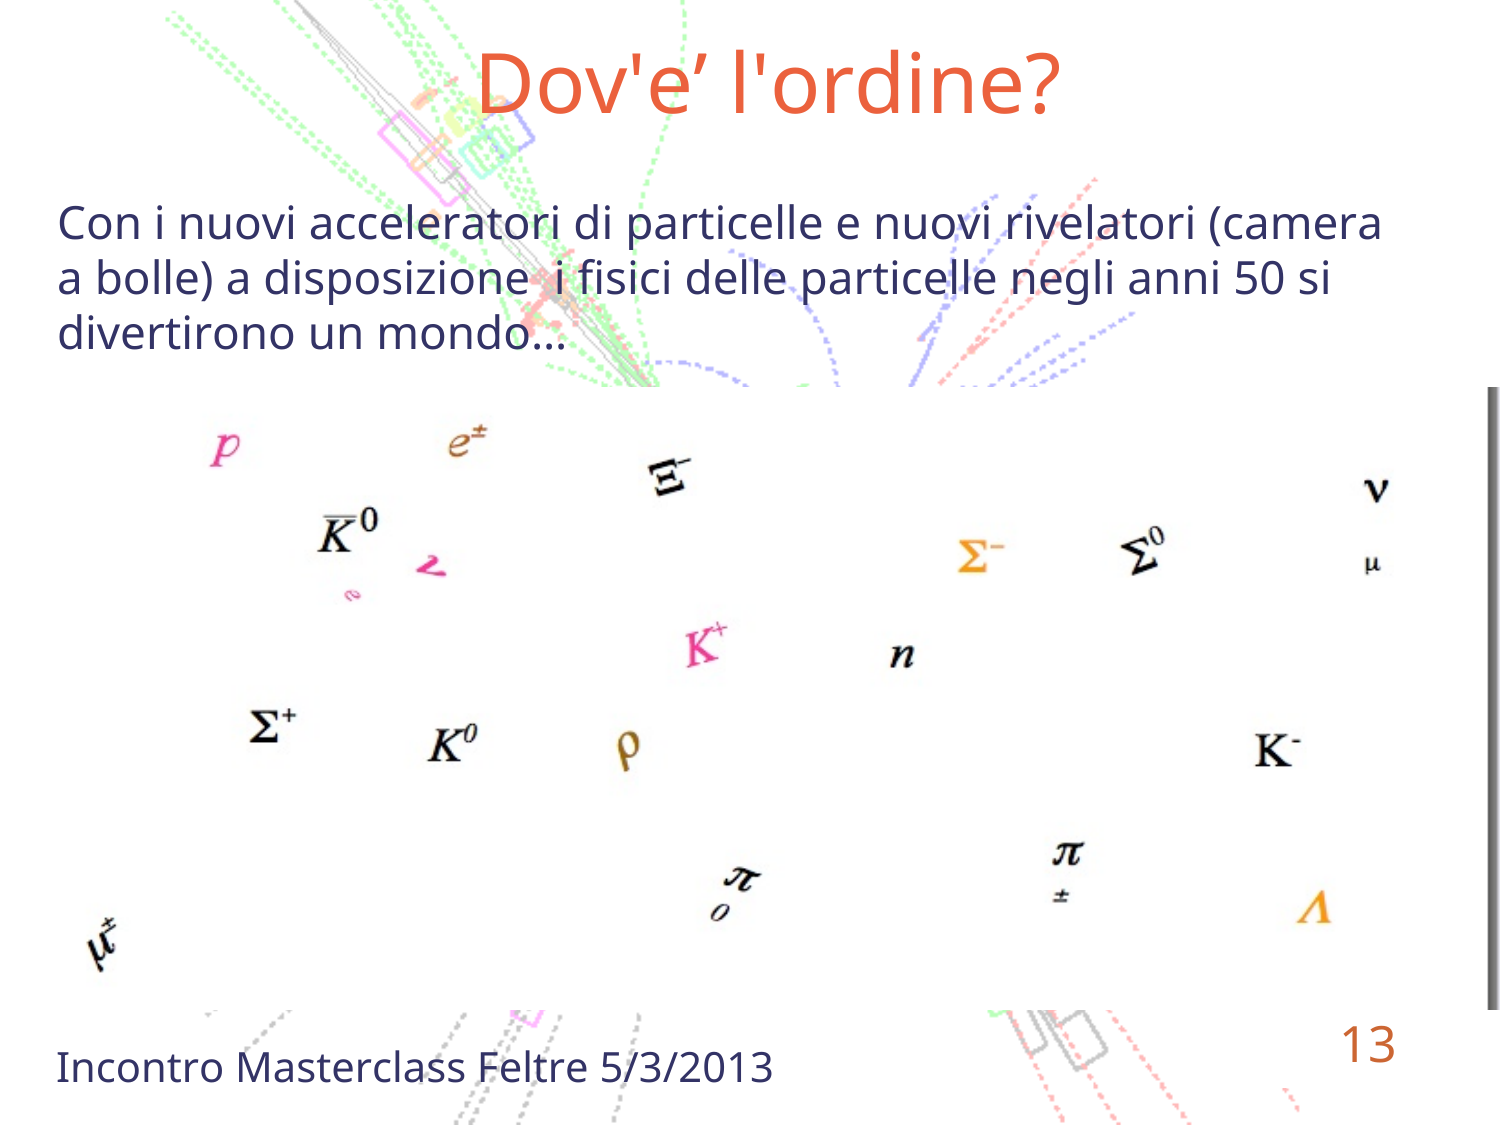

# Dov'e’ l'ordine?
Con i nuovi acceleratori di particelle e nuovi rivelatori (camera a bolle) a disposizione i fisici delle particelle negli anni 50 si divertirono un mondo…